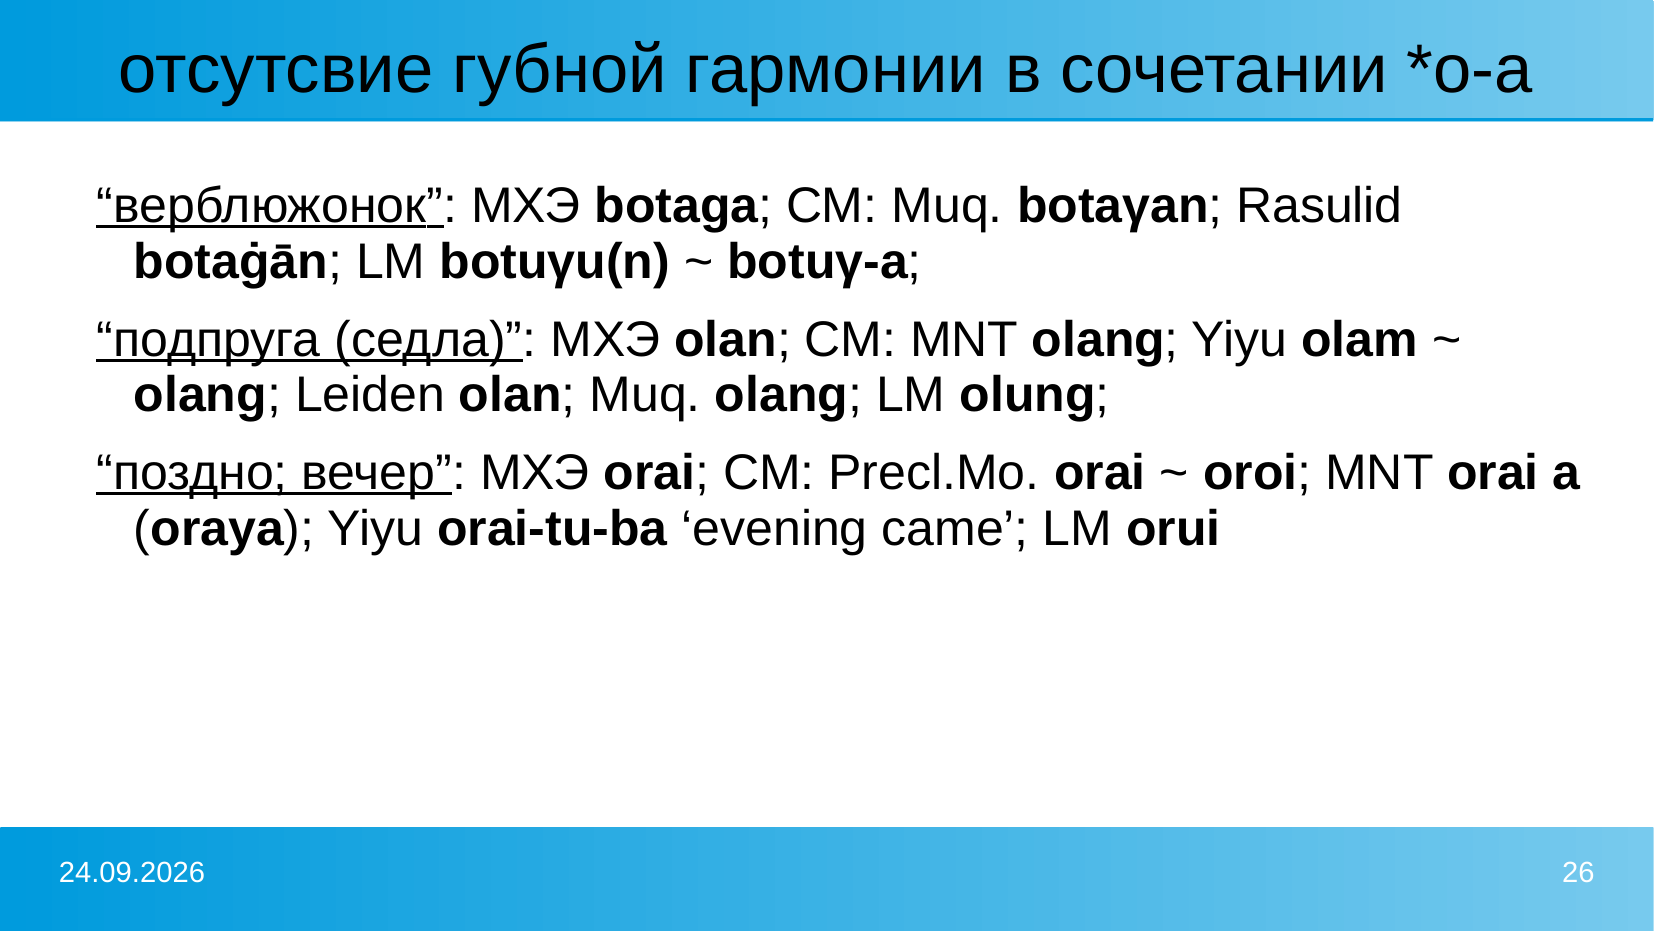

# отсутсвие губной гармонии в сочетании *o-a
“верблюжонок”: МХЭ botaga; СМ: Muq. botaγan; Rasulid botaġān; LM botuγu(n) ~ botuγ-a;
“подпруга (седла)”: МХЭ olan; СМ: MNT olang; Yiyu olam ~ olang; Leiden olan; Muq. olang; LM olung;
“поздно; вечер”: МХЭ orai; СМ: Precl.Mo. orai ~ oroi; MNT orai a (oraya); Yiyu orai-tu-ba ‘evening came’; LM orui
26